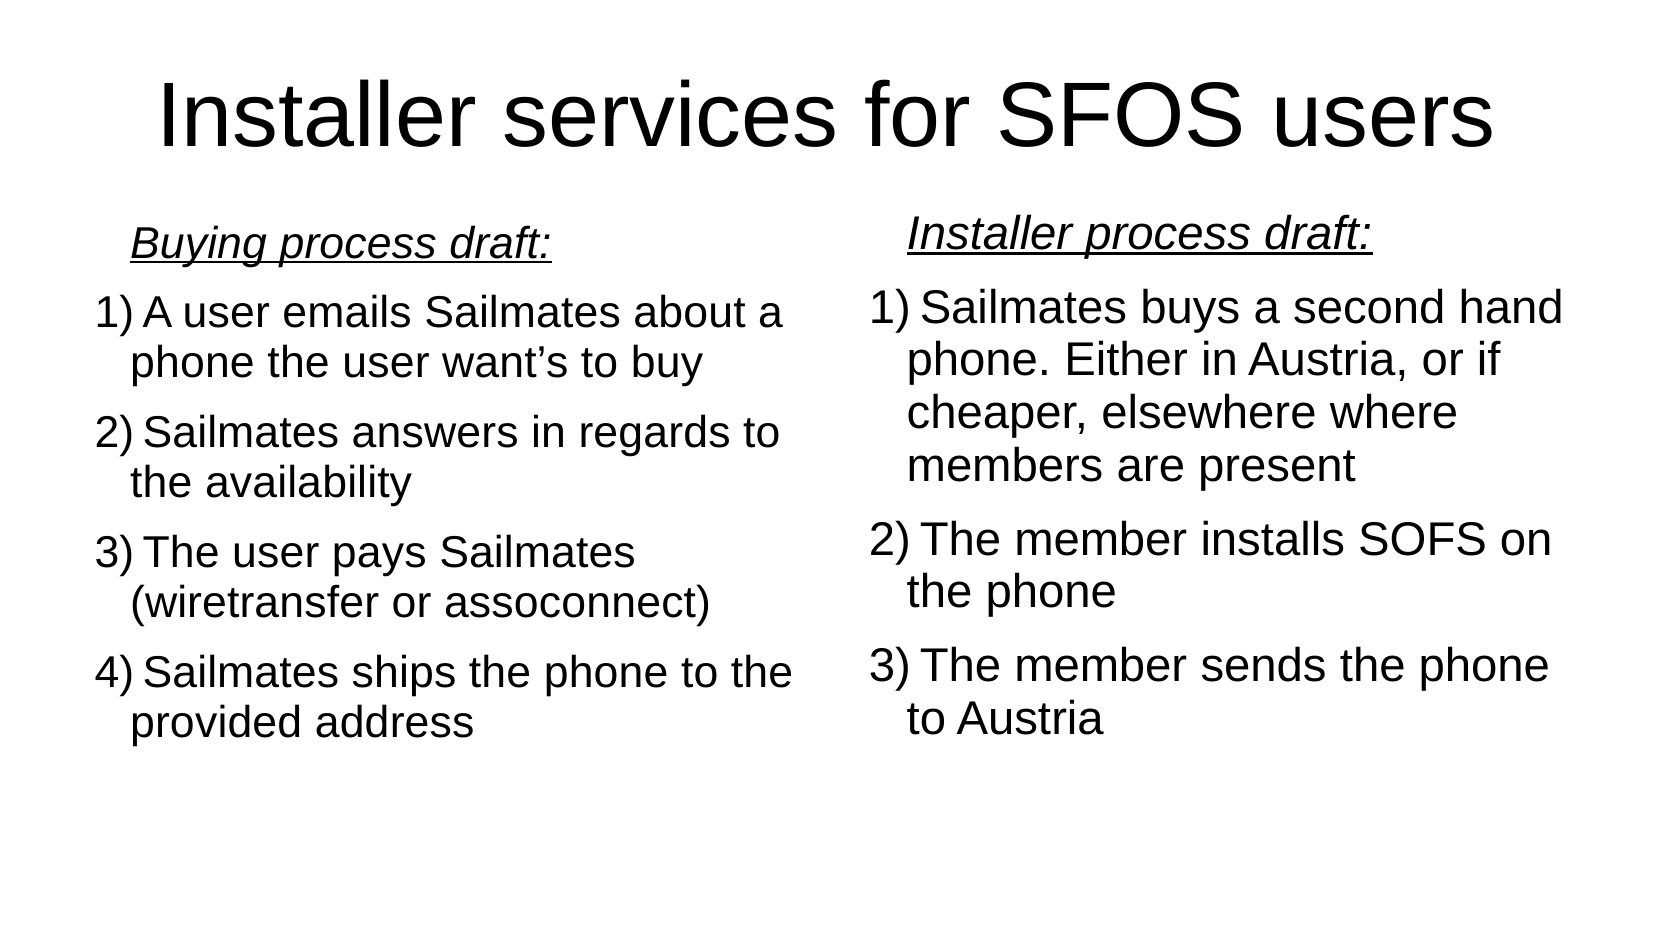

Installer services for SFOS users
Installer process draft:
 Sailmates buys a second hand phone. Either in Austria, or if cheaper, elsewhere where members are present
 The member installs SOFS on the phone
 The member sends the phone to Austria
# Buying process draft:
 A user emails Sailmates about a phone the user want’s to buy
 Sailmates answers in regards to the availability
 The user pays Sailmates (wiretransfer or assoconnect)
 Sailmates ships the phone to the provided address